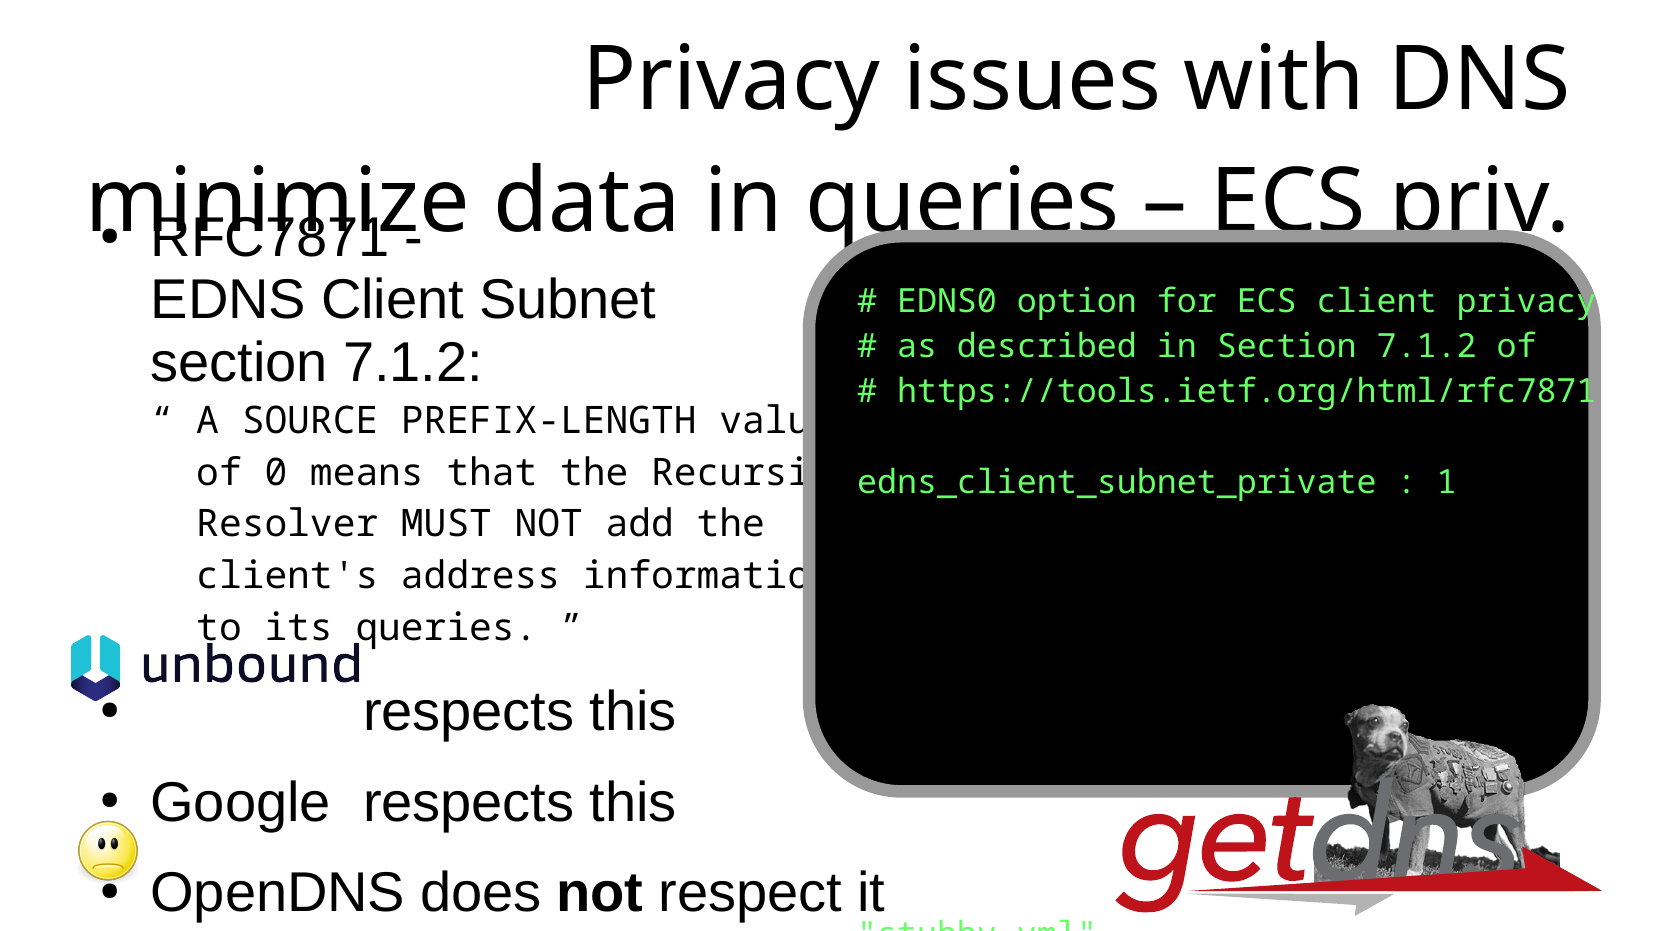

# Privacy issues with DNS minimize data in queries – ECS priv.
RFC7871 -
EDNS Client Subnet
section 7.1.2:
“ A SOURCE PREFIX-LENGTH value
 of 0 means that the Recursive
 Resolver MUST NOT add the
 client's address information
 to its queries. ”
 			respects this
Google	respects this
OpenDNS does not respect it
# EDNS0 option for ECS client privacy
# as described in Section 7.1.2 of
# https://tools.ietf.org/html/rfc7871
edns_client_subnet_private : 1
"stubby.yml"